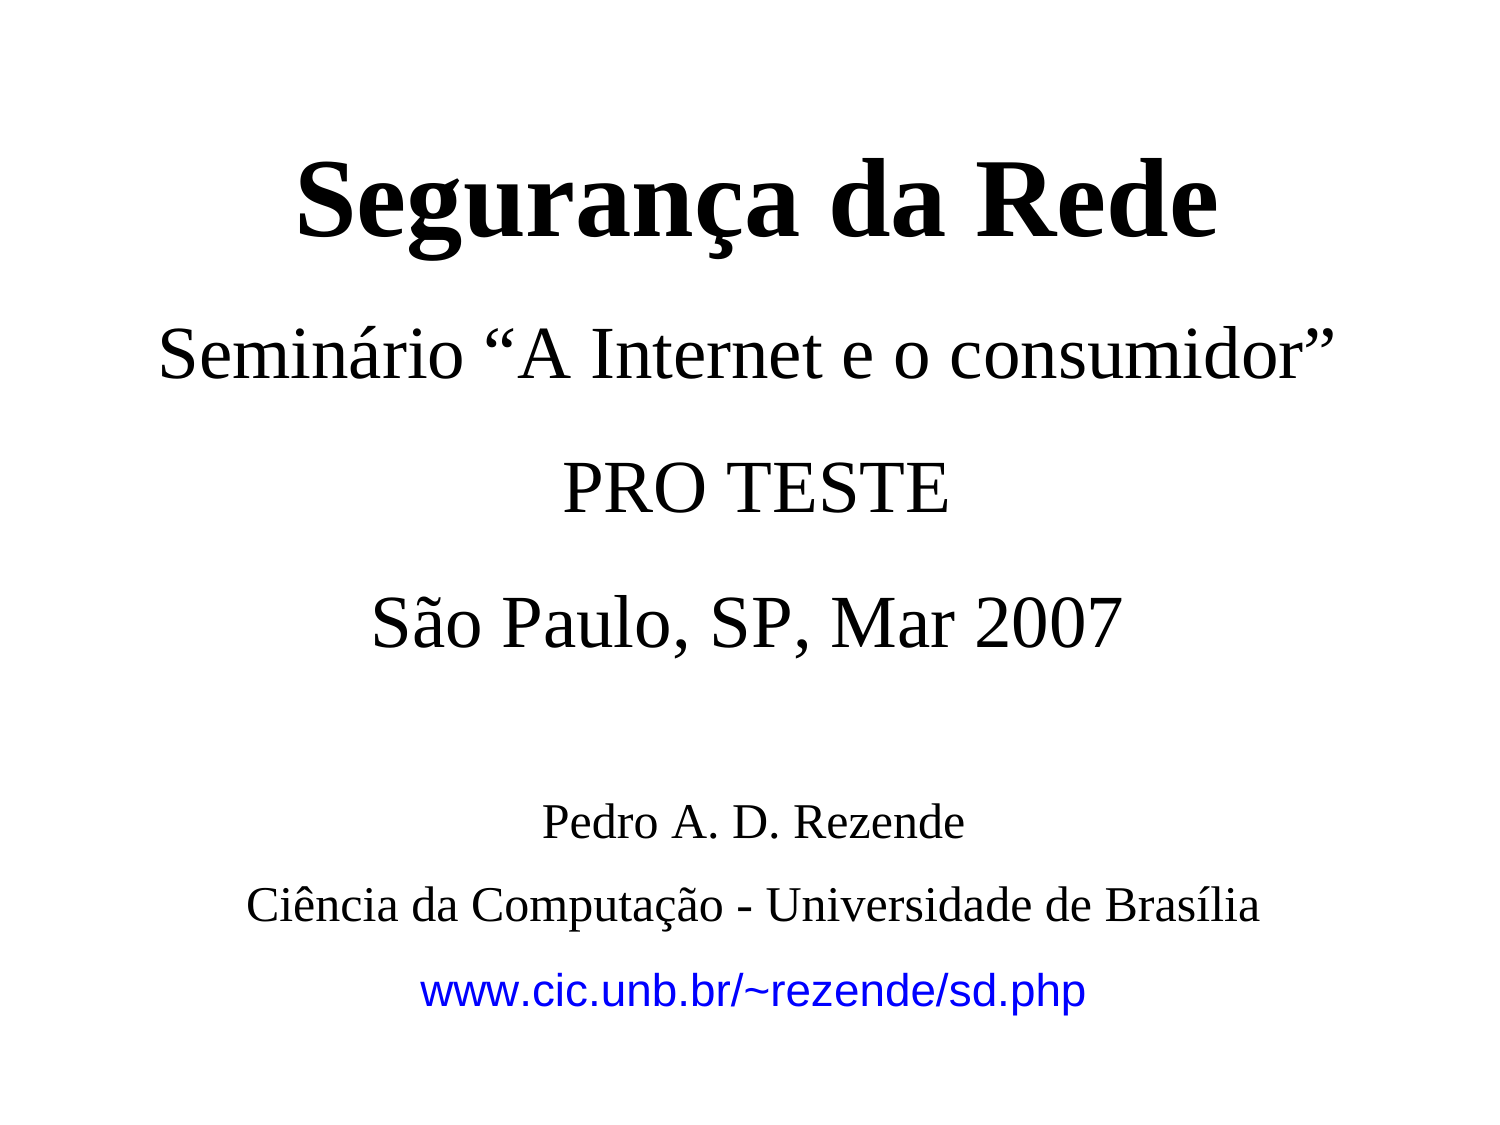

# Segurança da Rede Seminário “A Internet e o consumidor” PRO TESTE São Paulo, SP, Mar 2007
Pedro A. D. Rezende
Ciência da Computação - Universidade de Brasília
www.cic.unb.br/~rezende/sd.php